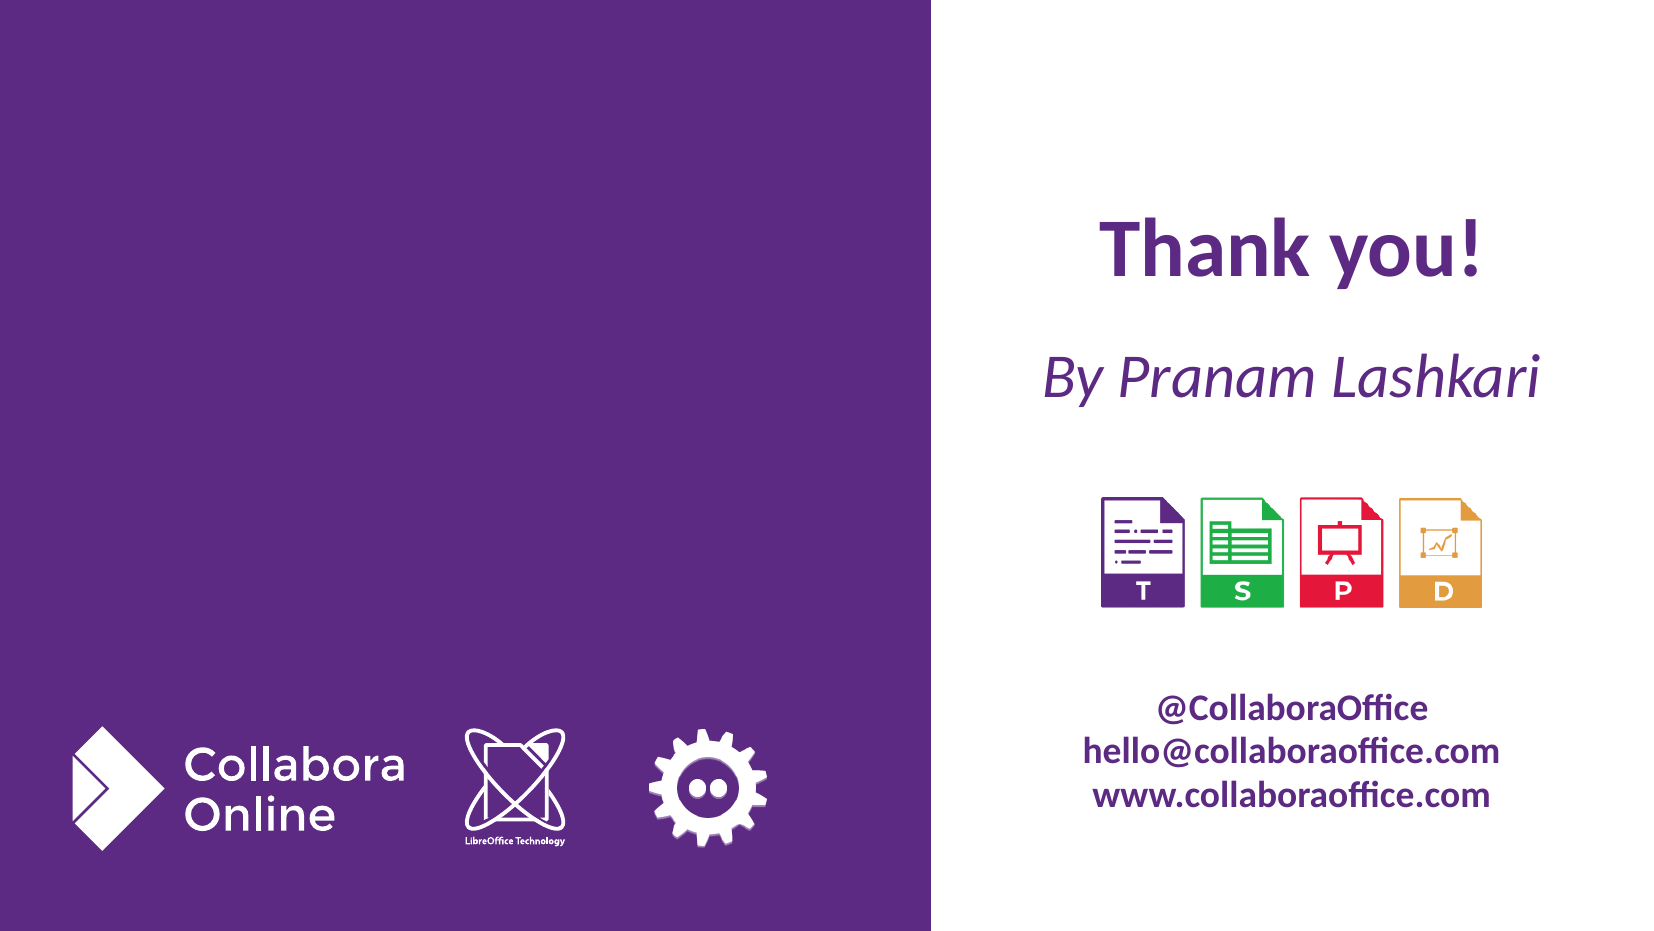

By Pranam Lashkari
(text/date via Insert>Header and Footer)